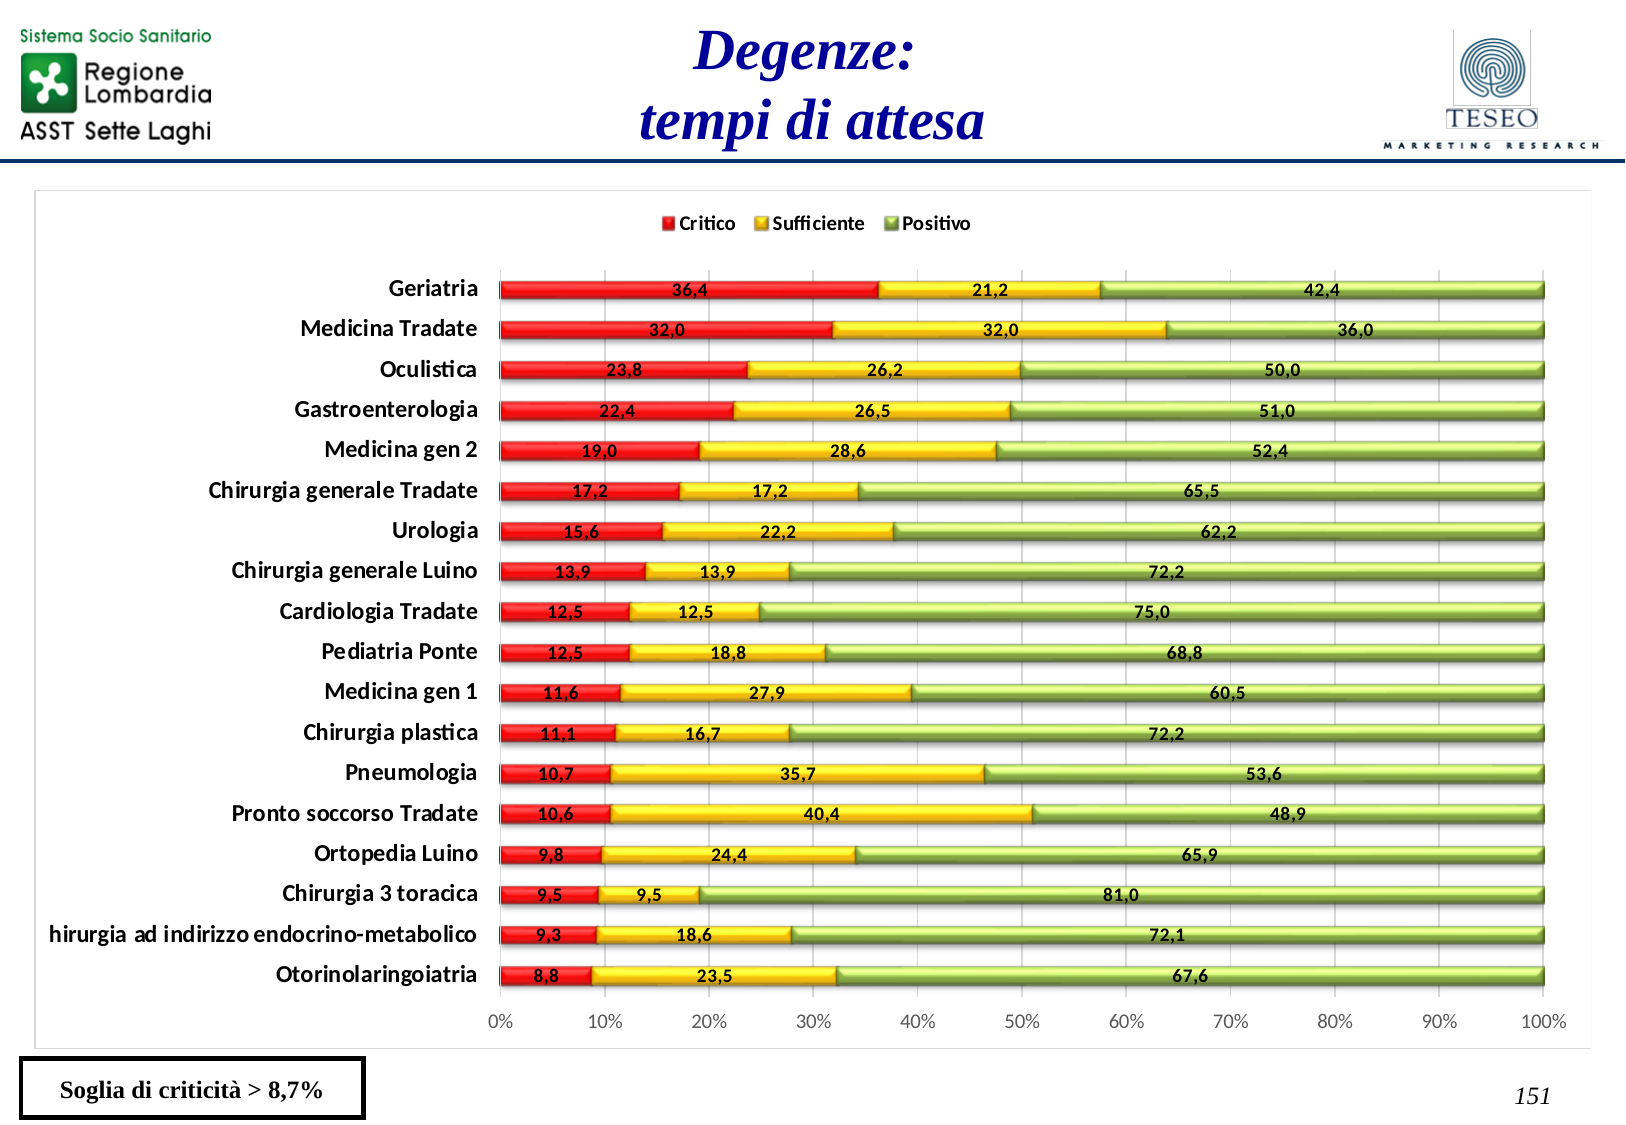

Degenze:
tempi di attesa
Soglia di criticità > 8,7%